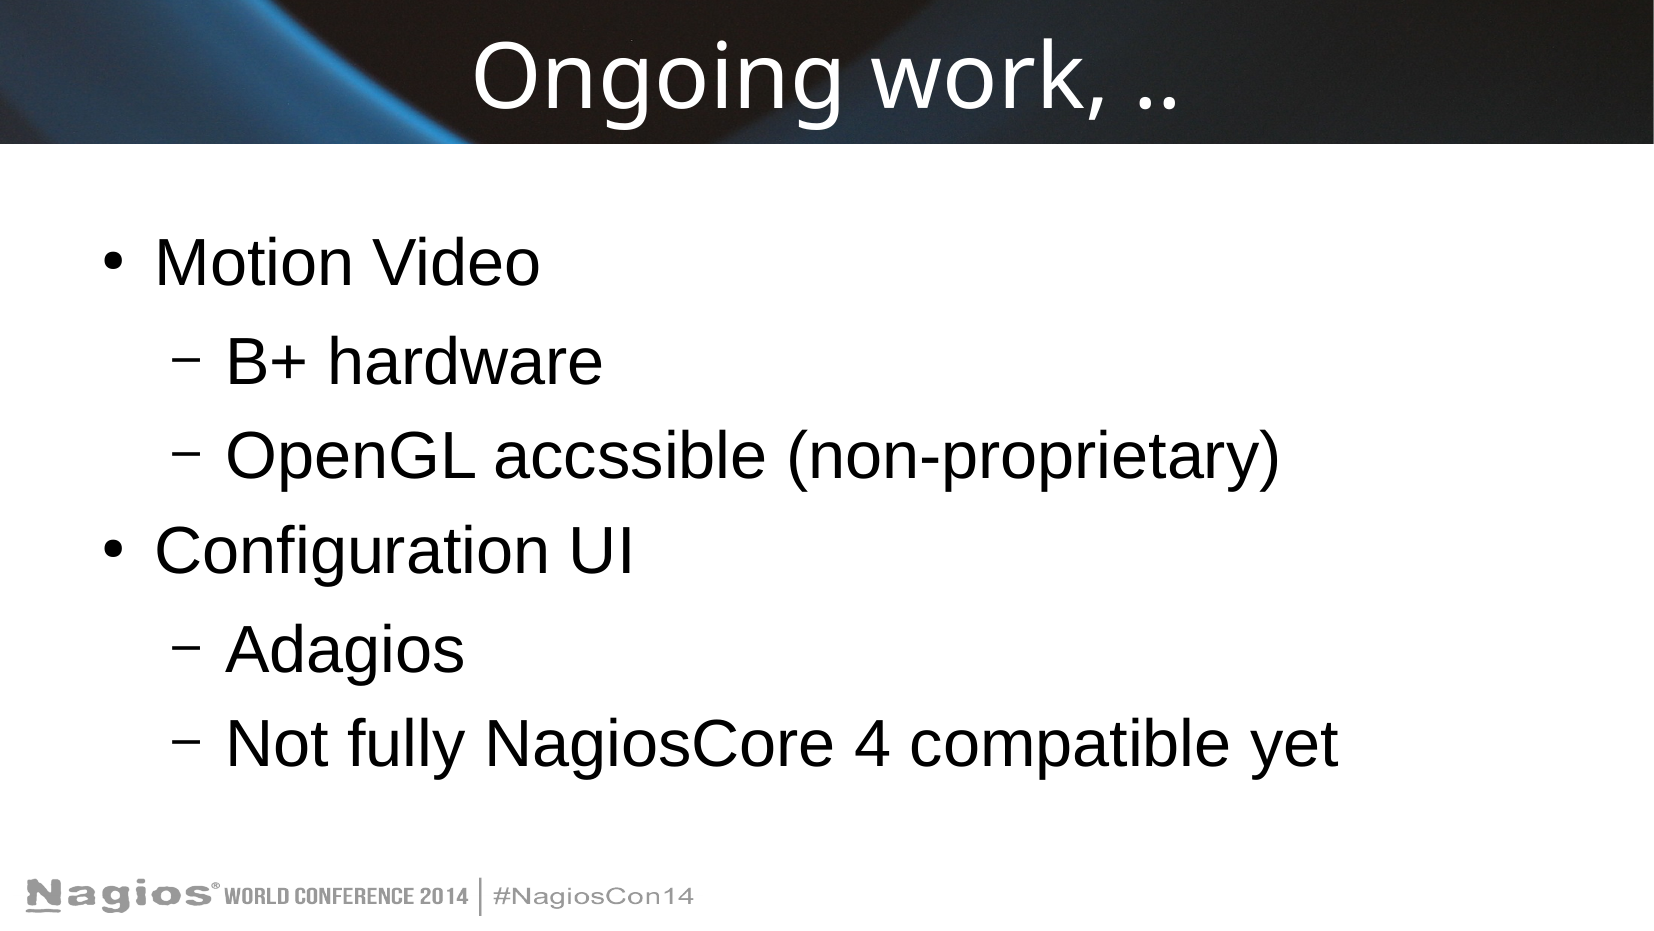

# Ongoing work, ..
Motion Video
B+ hardware
OpenGL accssible (non-proprietary)
Configuration UI
Adagios
Not fully NagiosCore 4 compatible yet